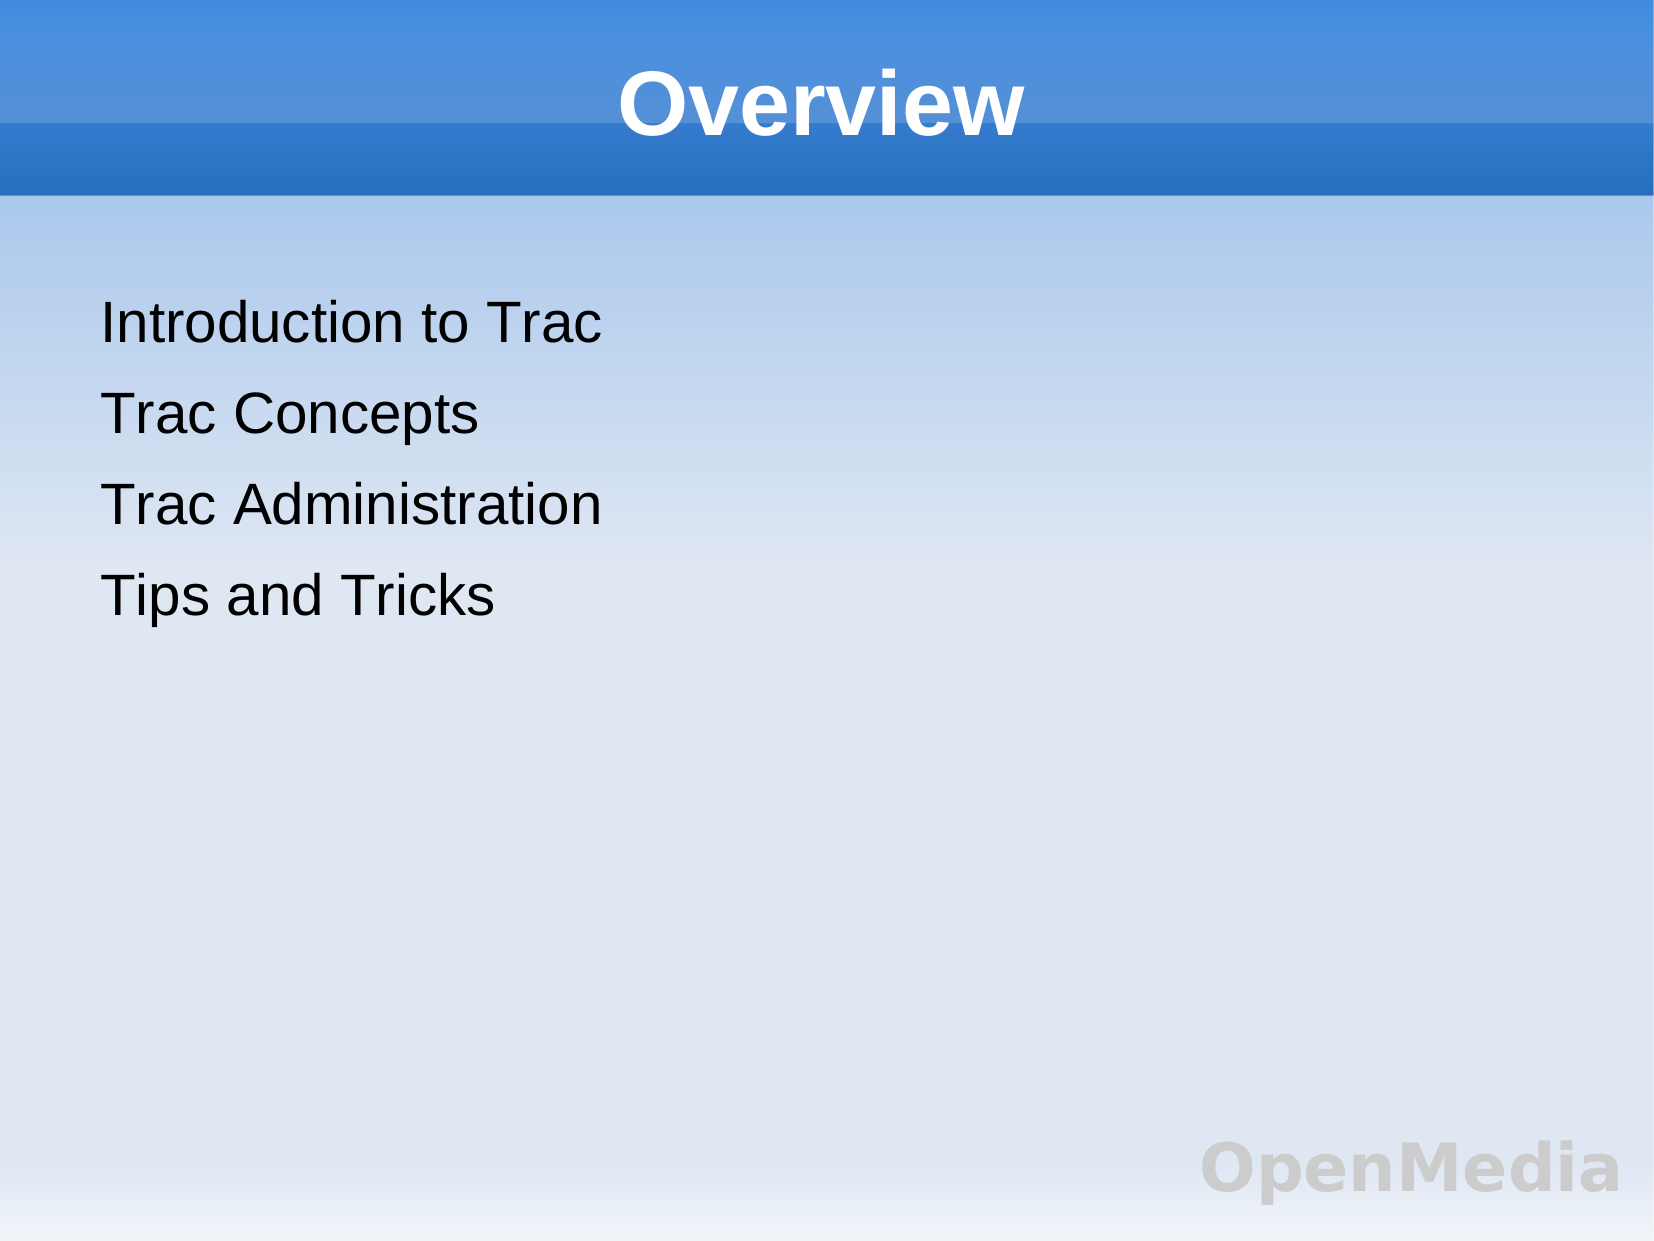

# Overview
Introduction to Trac
Trac Concepts
Trac Administration
Tips and Tricks
2